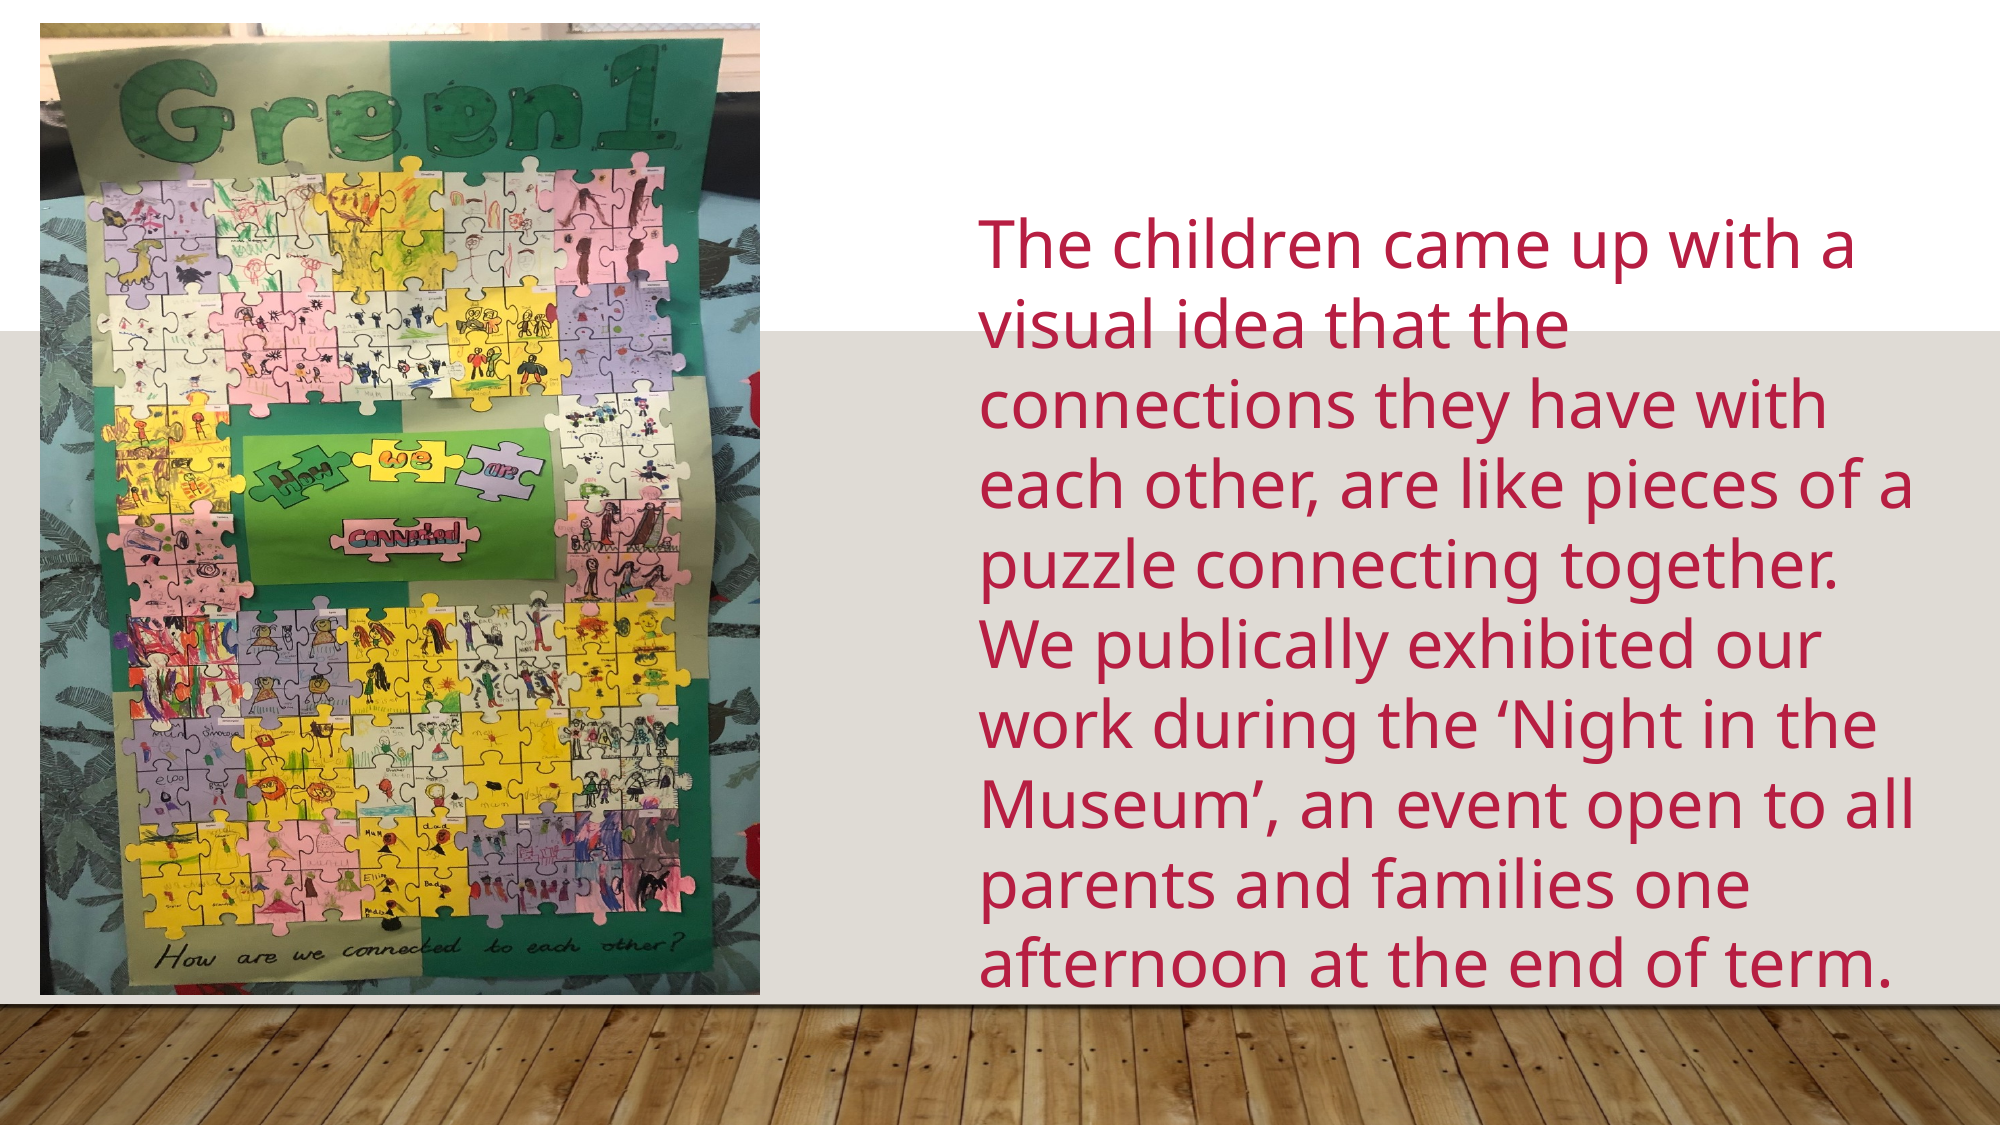

The children came up with a visual idea that the connections they have with each other, are like pieces of a puzzle connecting together.
We publically exhibited our work during the ‘Night in the Museum’, an event open to all parents and families one afternoon at the end of term.